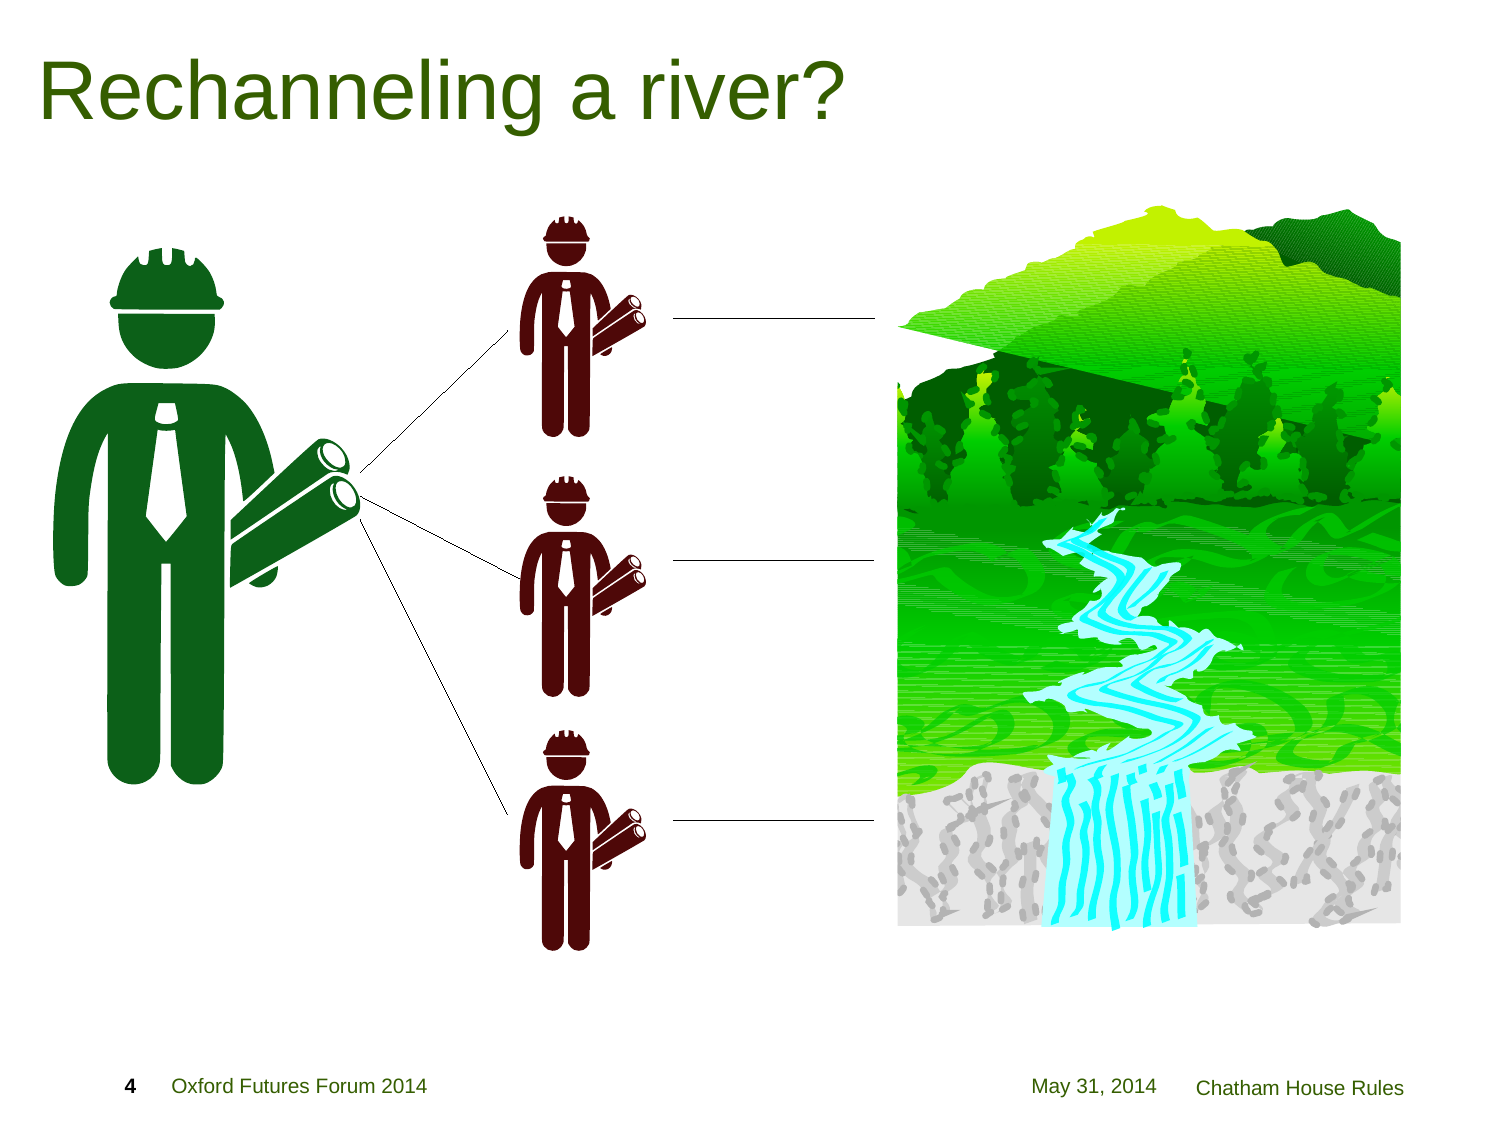

# Rechanneling a river?
4
Oxford Futures Forum 2014
May 31, 2014